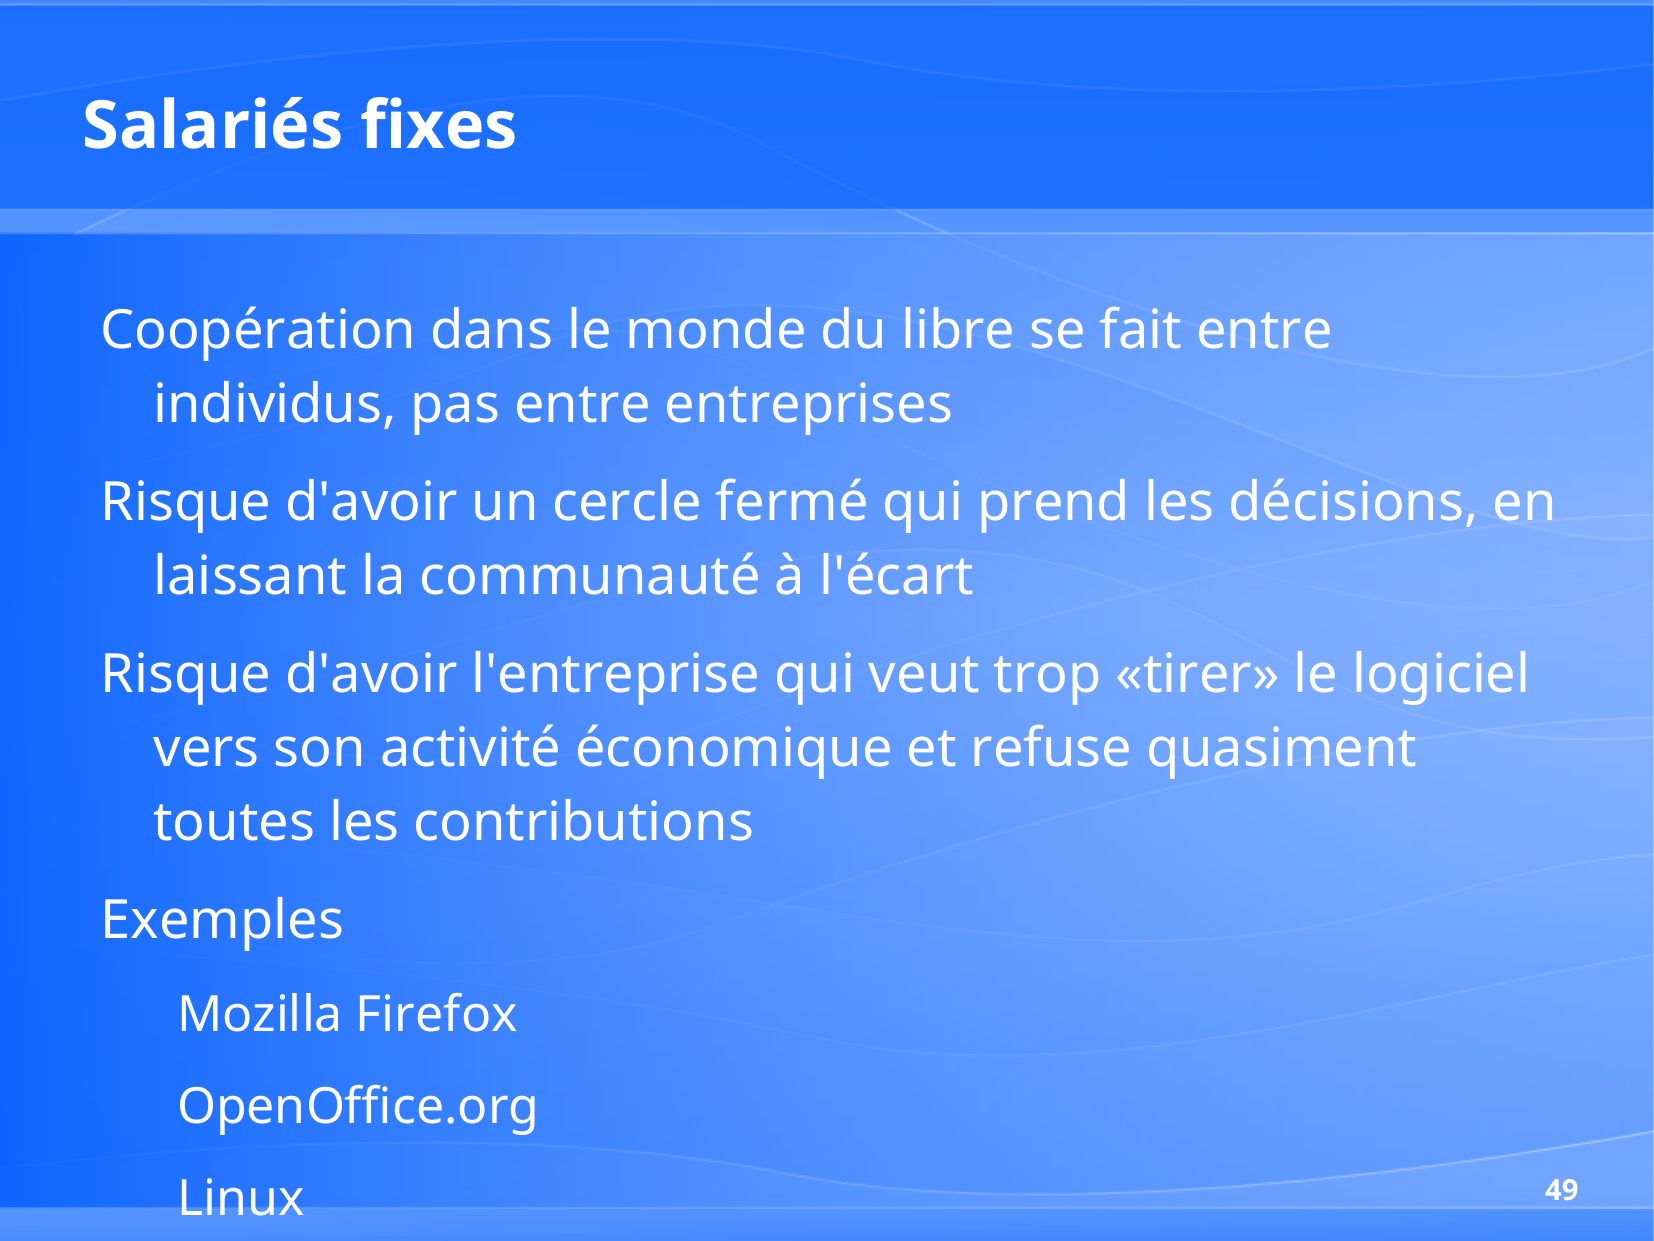

# Salariés fixes
Coopération dans le monde du libre se fait entre individus, pas entre entreprises
Risque d'avoir un cercle fermé qui prend les décisions, en laissant la communauté à l'écart
Risque d'avoir l'entreprise qui veut trop «tirer» le logiciel vers son activité économique et refuse quasiment toutes les contributions
Exemples
Mozilla Firefox
OpenOffice.org
Linux
49